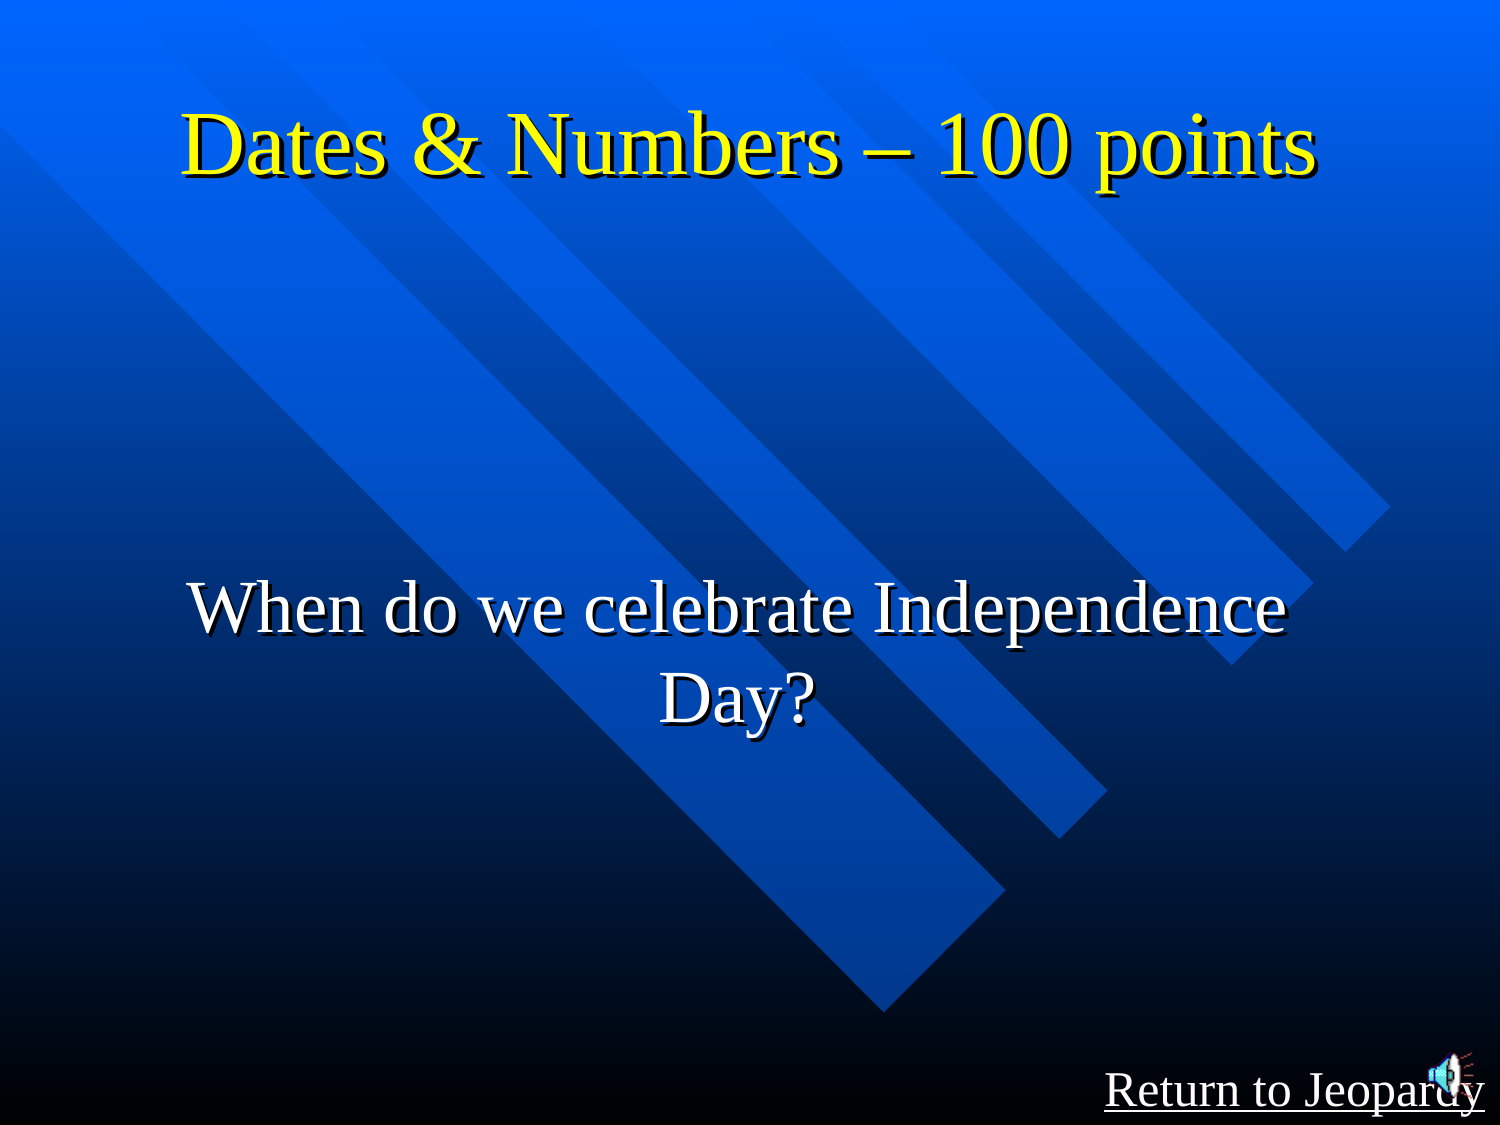

# Dates & Numbers – 100 points
| When do we celebrate Independence Day? |
| --- |
Return to Jeopardy